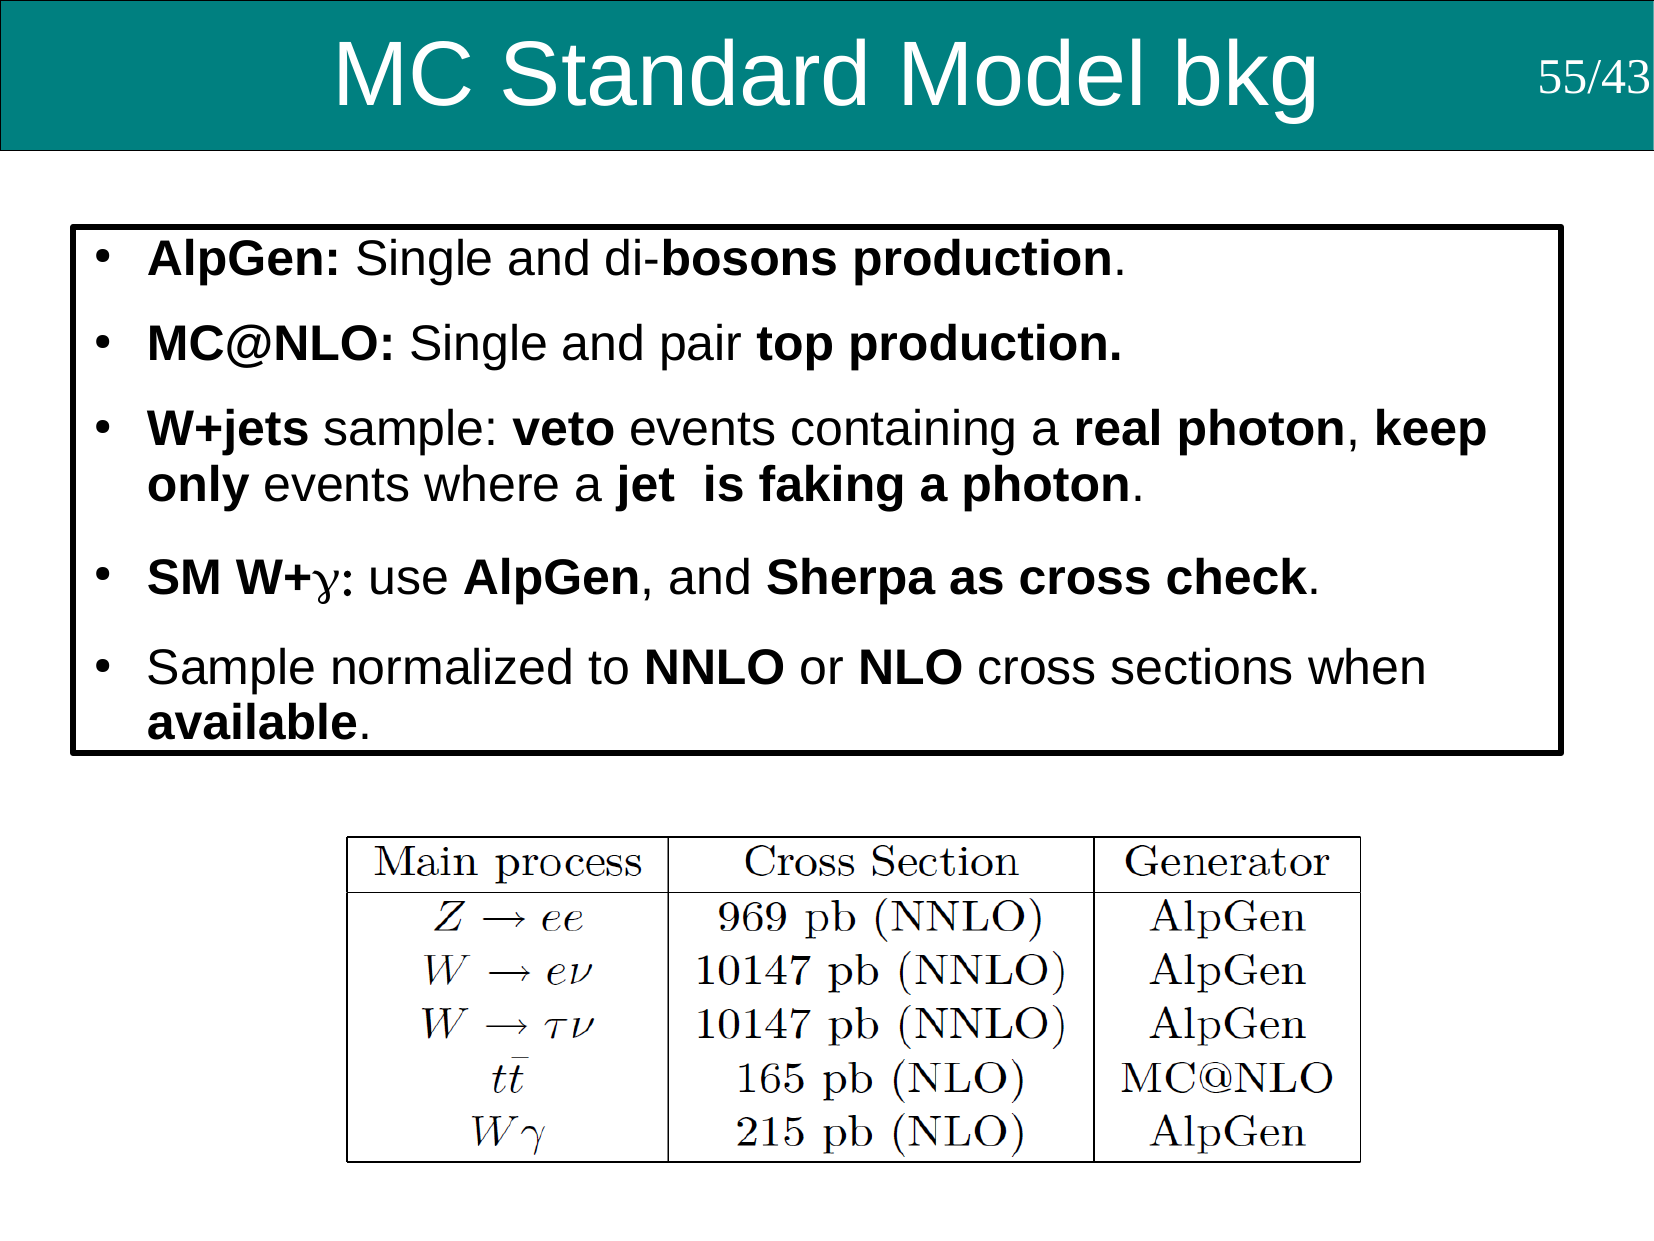

# MC Standard Model bkg
55
AlpGen: Single and di-bosons production.
MC@NLO: Single and pair top production.
W+jets sample: veto events containing a real photon, keep only events where a jet is faking a photon.
SM W+: use AlpGen, and Sherpa as cross check.
Sample normalized to NNLO or NLO cross sections when available.